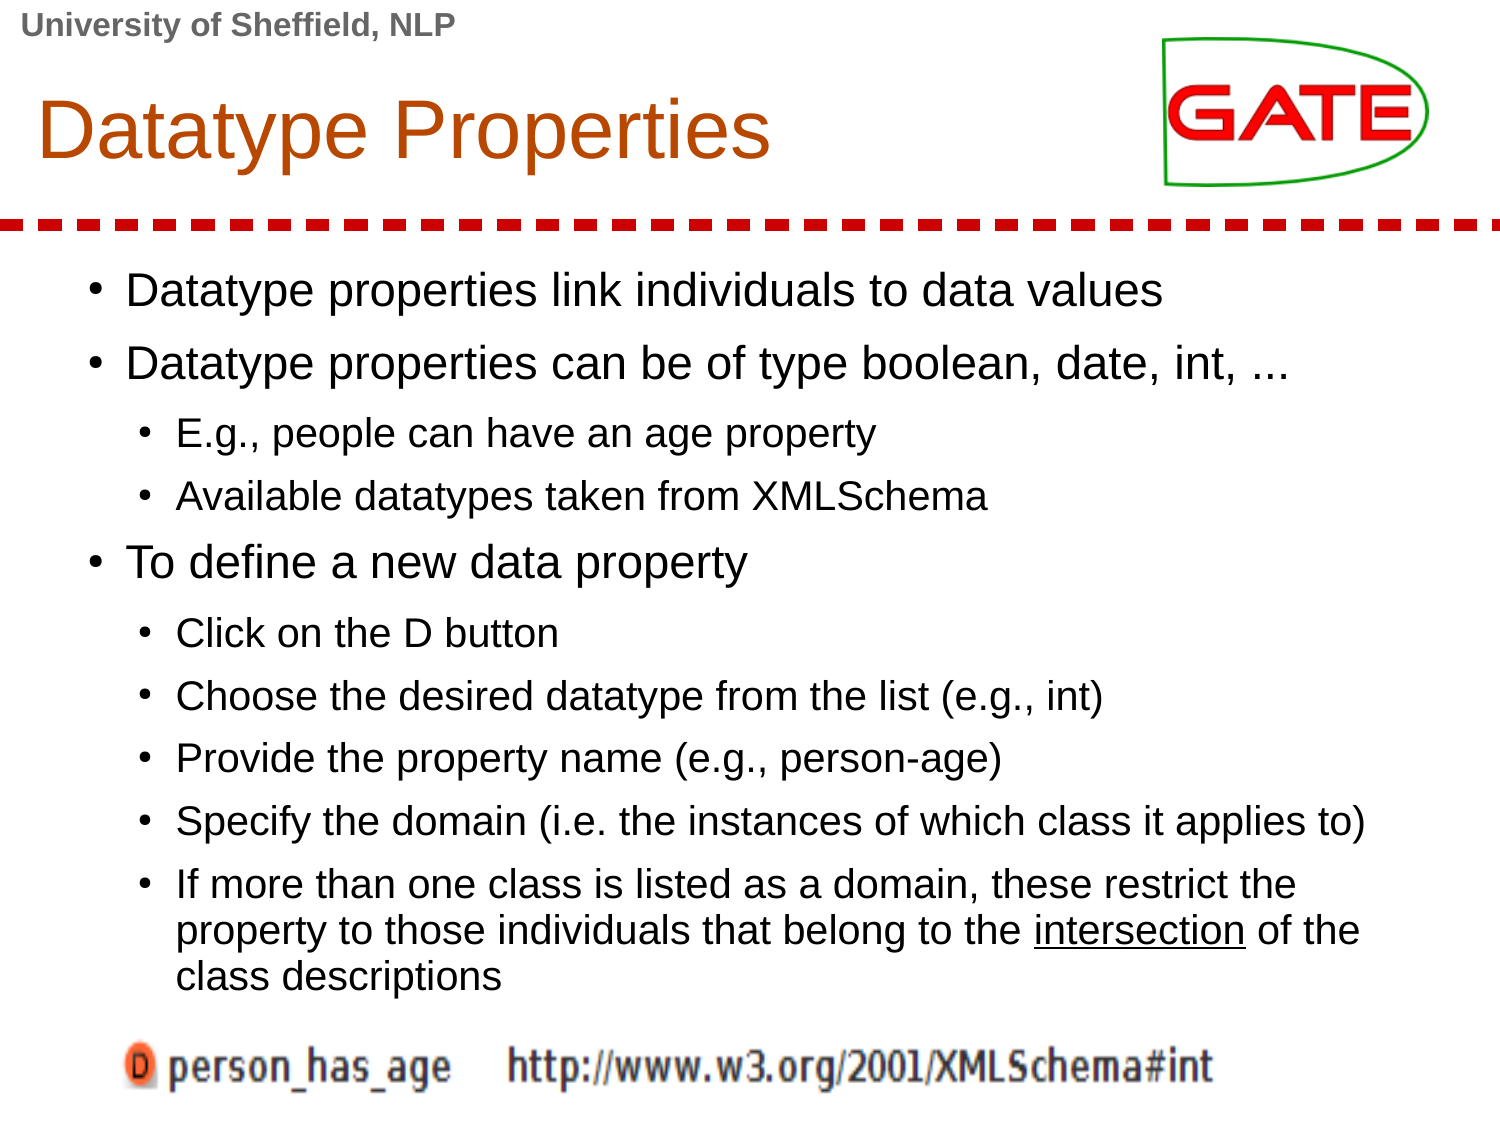

# Datatype Properties
Datatype properties link individuals to data values
Datatype properties can be of type boolean, date, int, ...
E.g., people can have an age property
Available datatypes taken from XMLSchema
To define a new data property
Click on the D button
Choose the desired datatype from the list (e.g., int)
Provide the property name (e.g., person-age)
Specify the domain (i.e. the instances of which class it applies to)
If more than one class is listed as a domain, these restrict the property to those individuals that belong to the intersection of the class descriptions